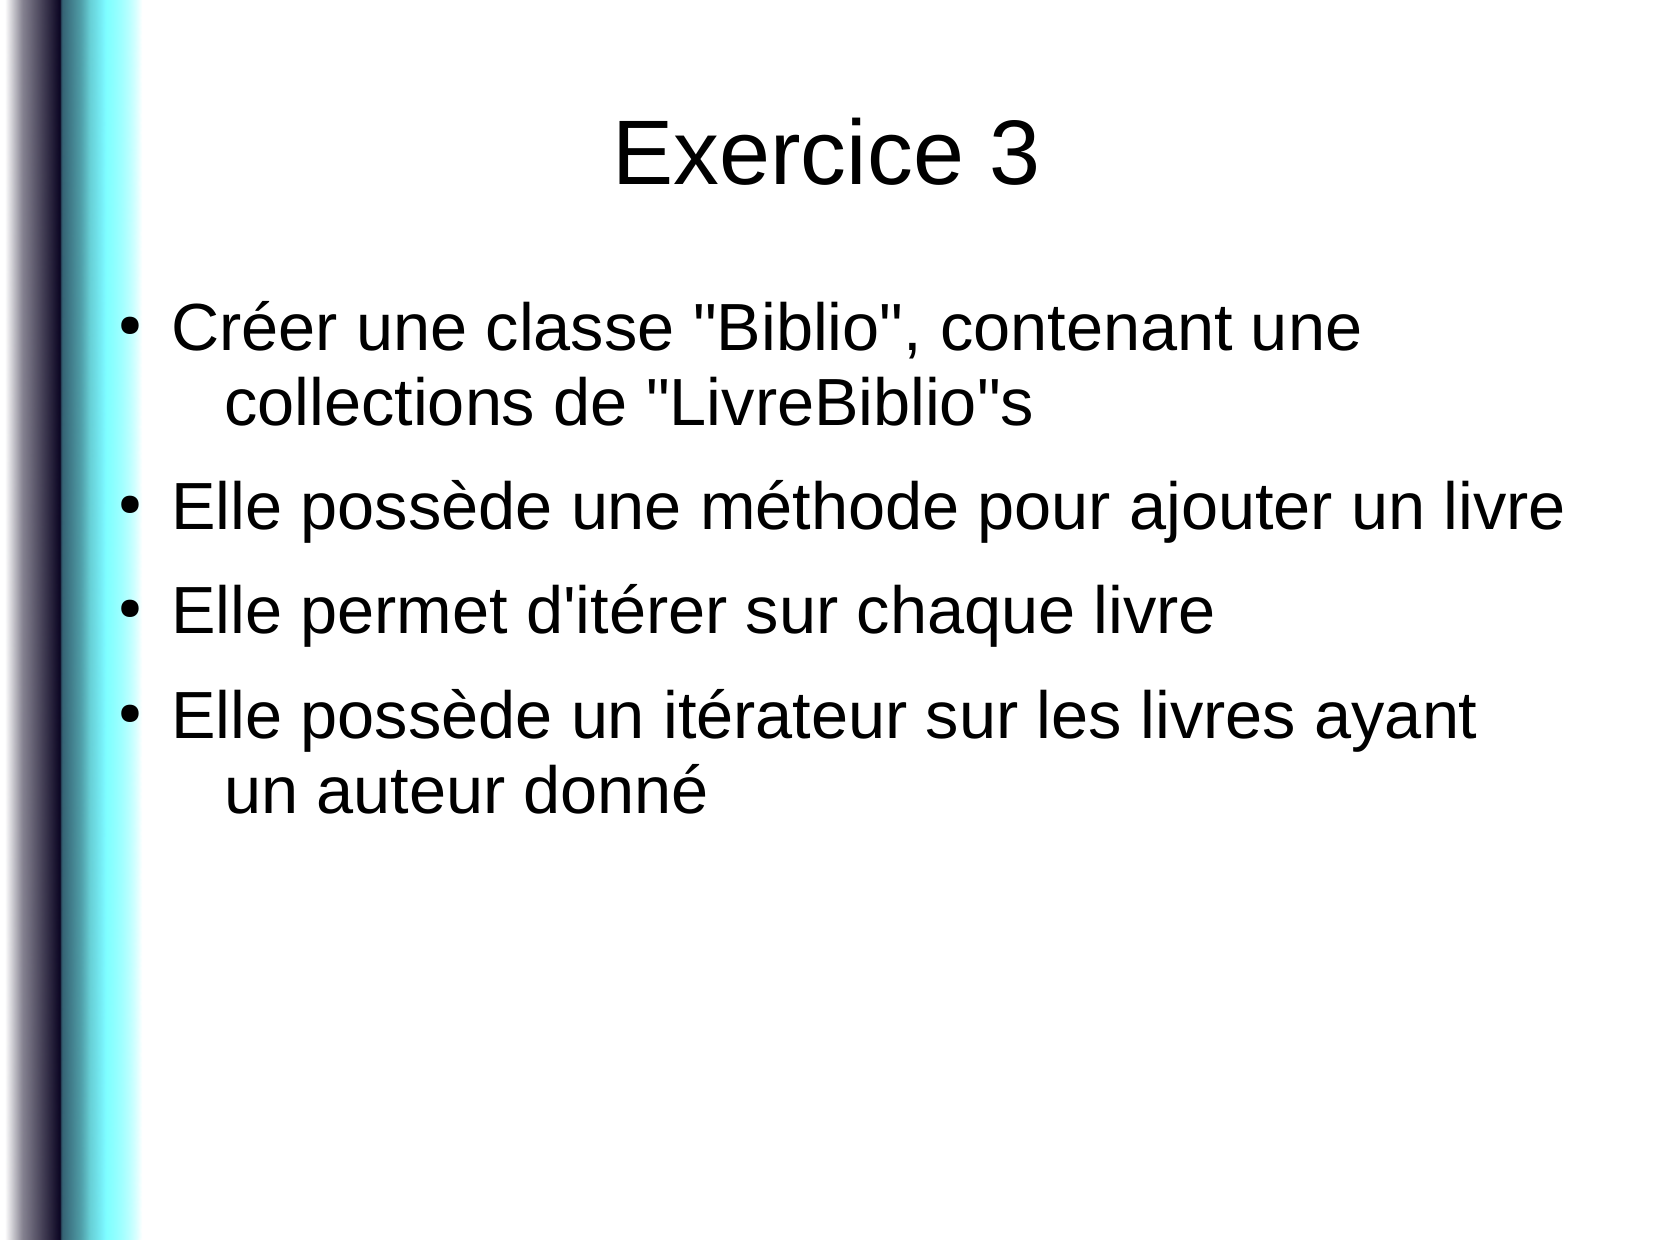

# Exercice 3
Créer une classe "Biblio", contenant une collections de "LivreBiblio"s
Elle possède une méthode pour ajouter un livre
Elle permet d'itérer sur chaque livre
Elle possède un itérateur sur les livres ayant un auteur donné